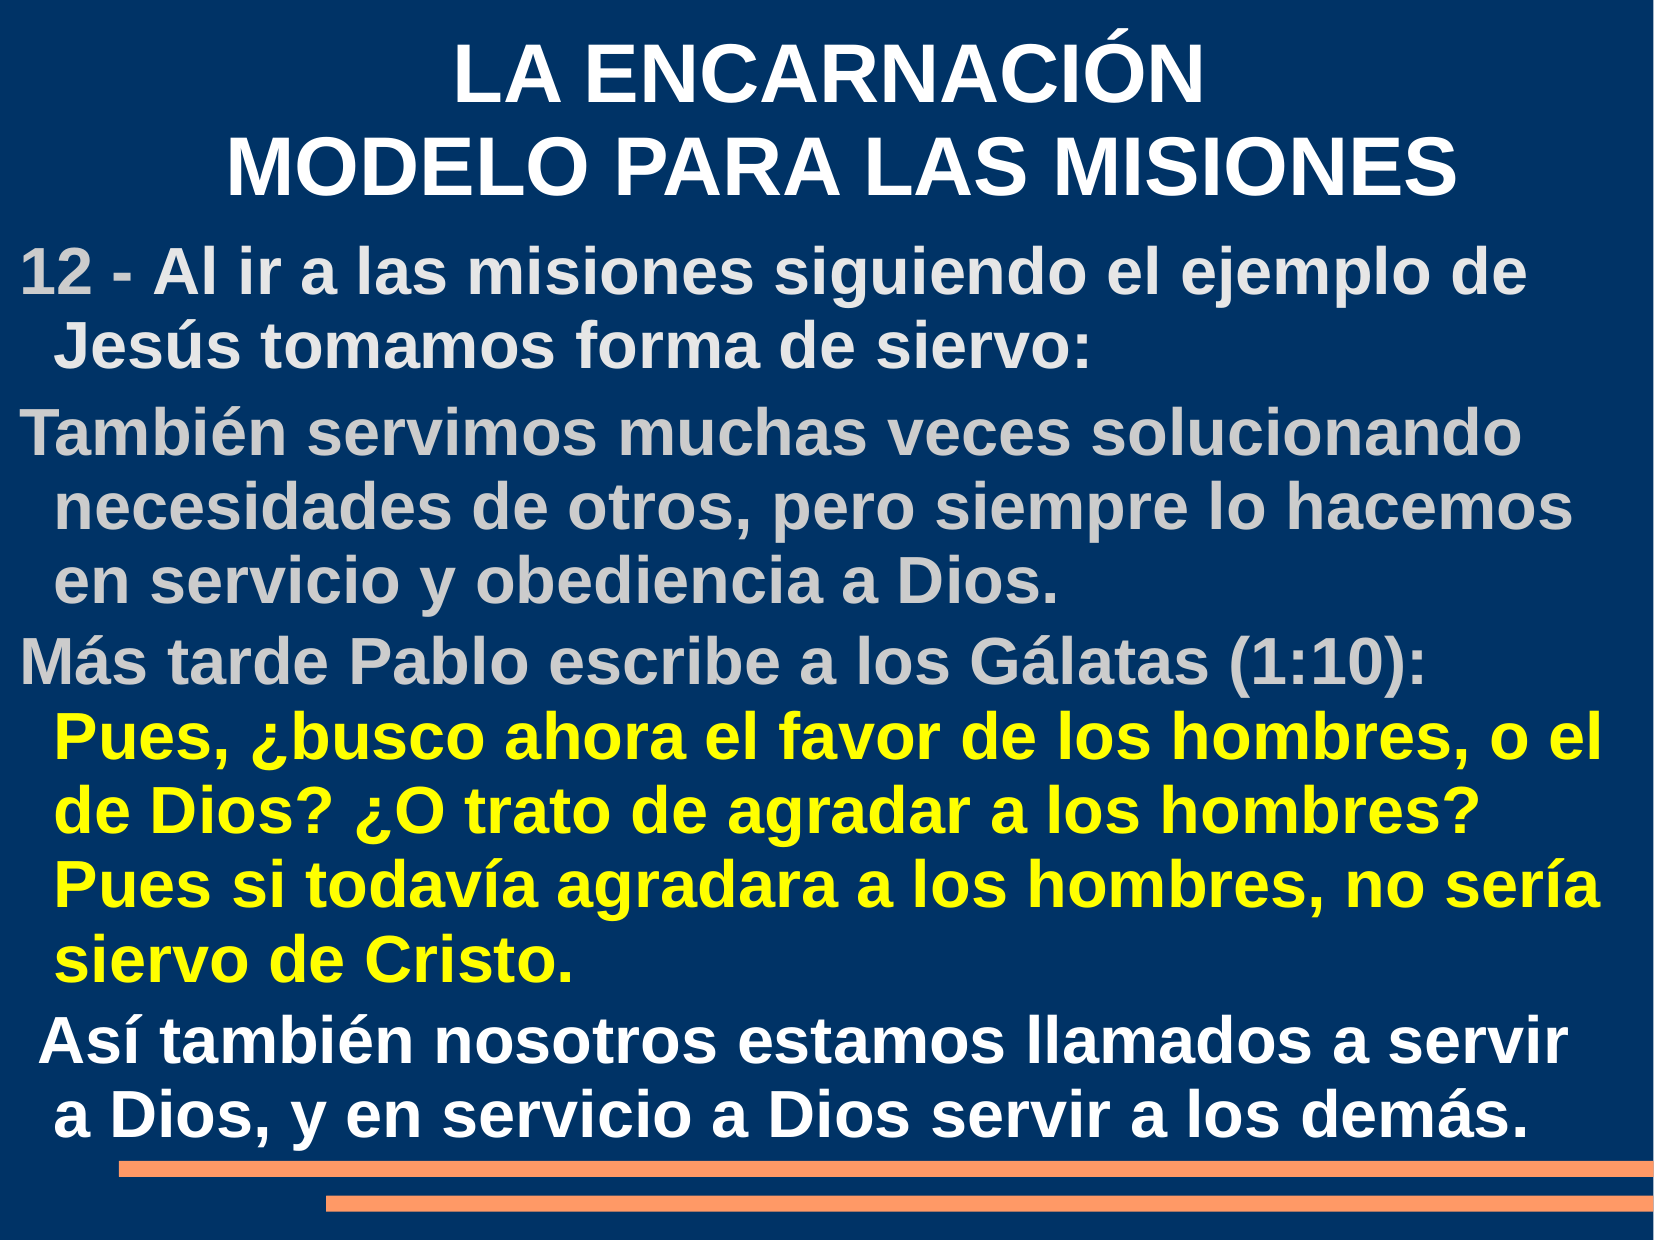

# LA ENCARNACIÓN MODELO PARA LAS MISIONES
12 - Al ir a las misiones siguiendo el ejemplo de Jesús tomamos forma de siervo:
También servimos muchas veces solucionando necesidades de otros, pero siempre lo hacemos en servicio y obediencia a Dios.
Más tarde Pablo escribe a los Gálatas (1:10): Pues, ¿busco ahora el favor de los hombres, o el de Dios? ¿O trato de agradar a los hombres? Pues si todavía agradara a los hombres, no sería siervo de Cristo.
 Así también nosotros estamos llamados a servir a Dios, y en servicio a Dios servir a los demás.